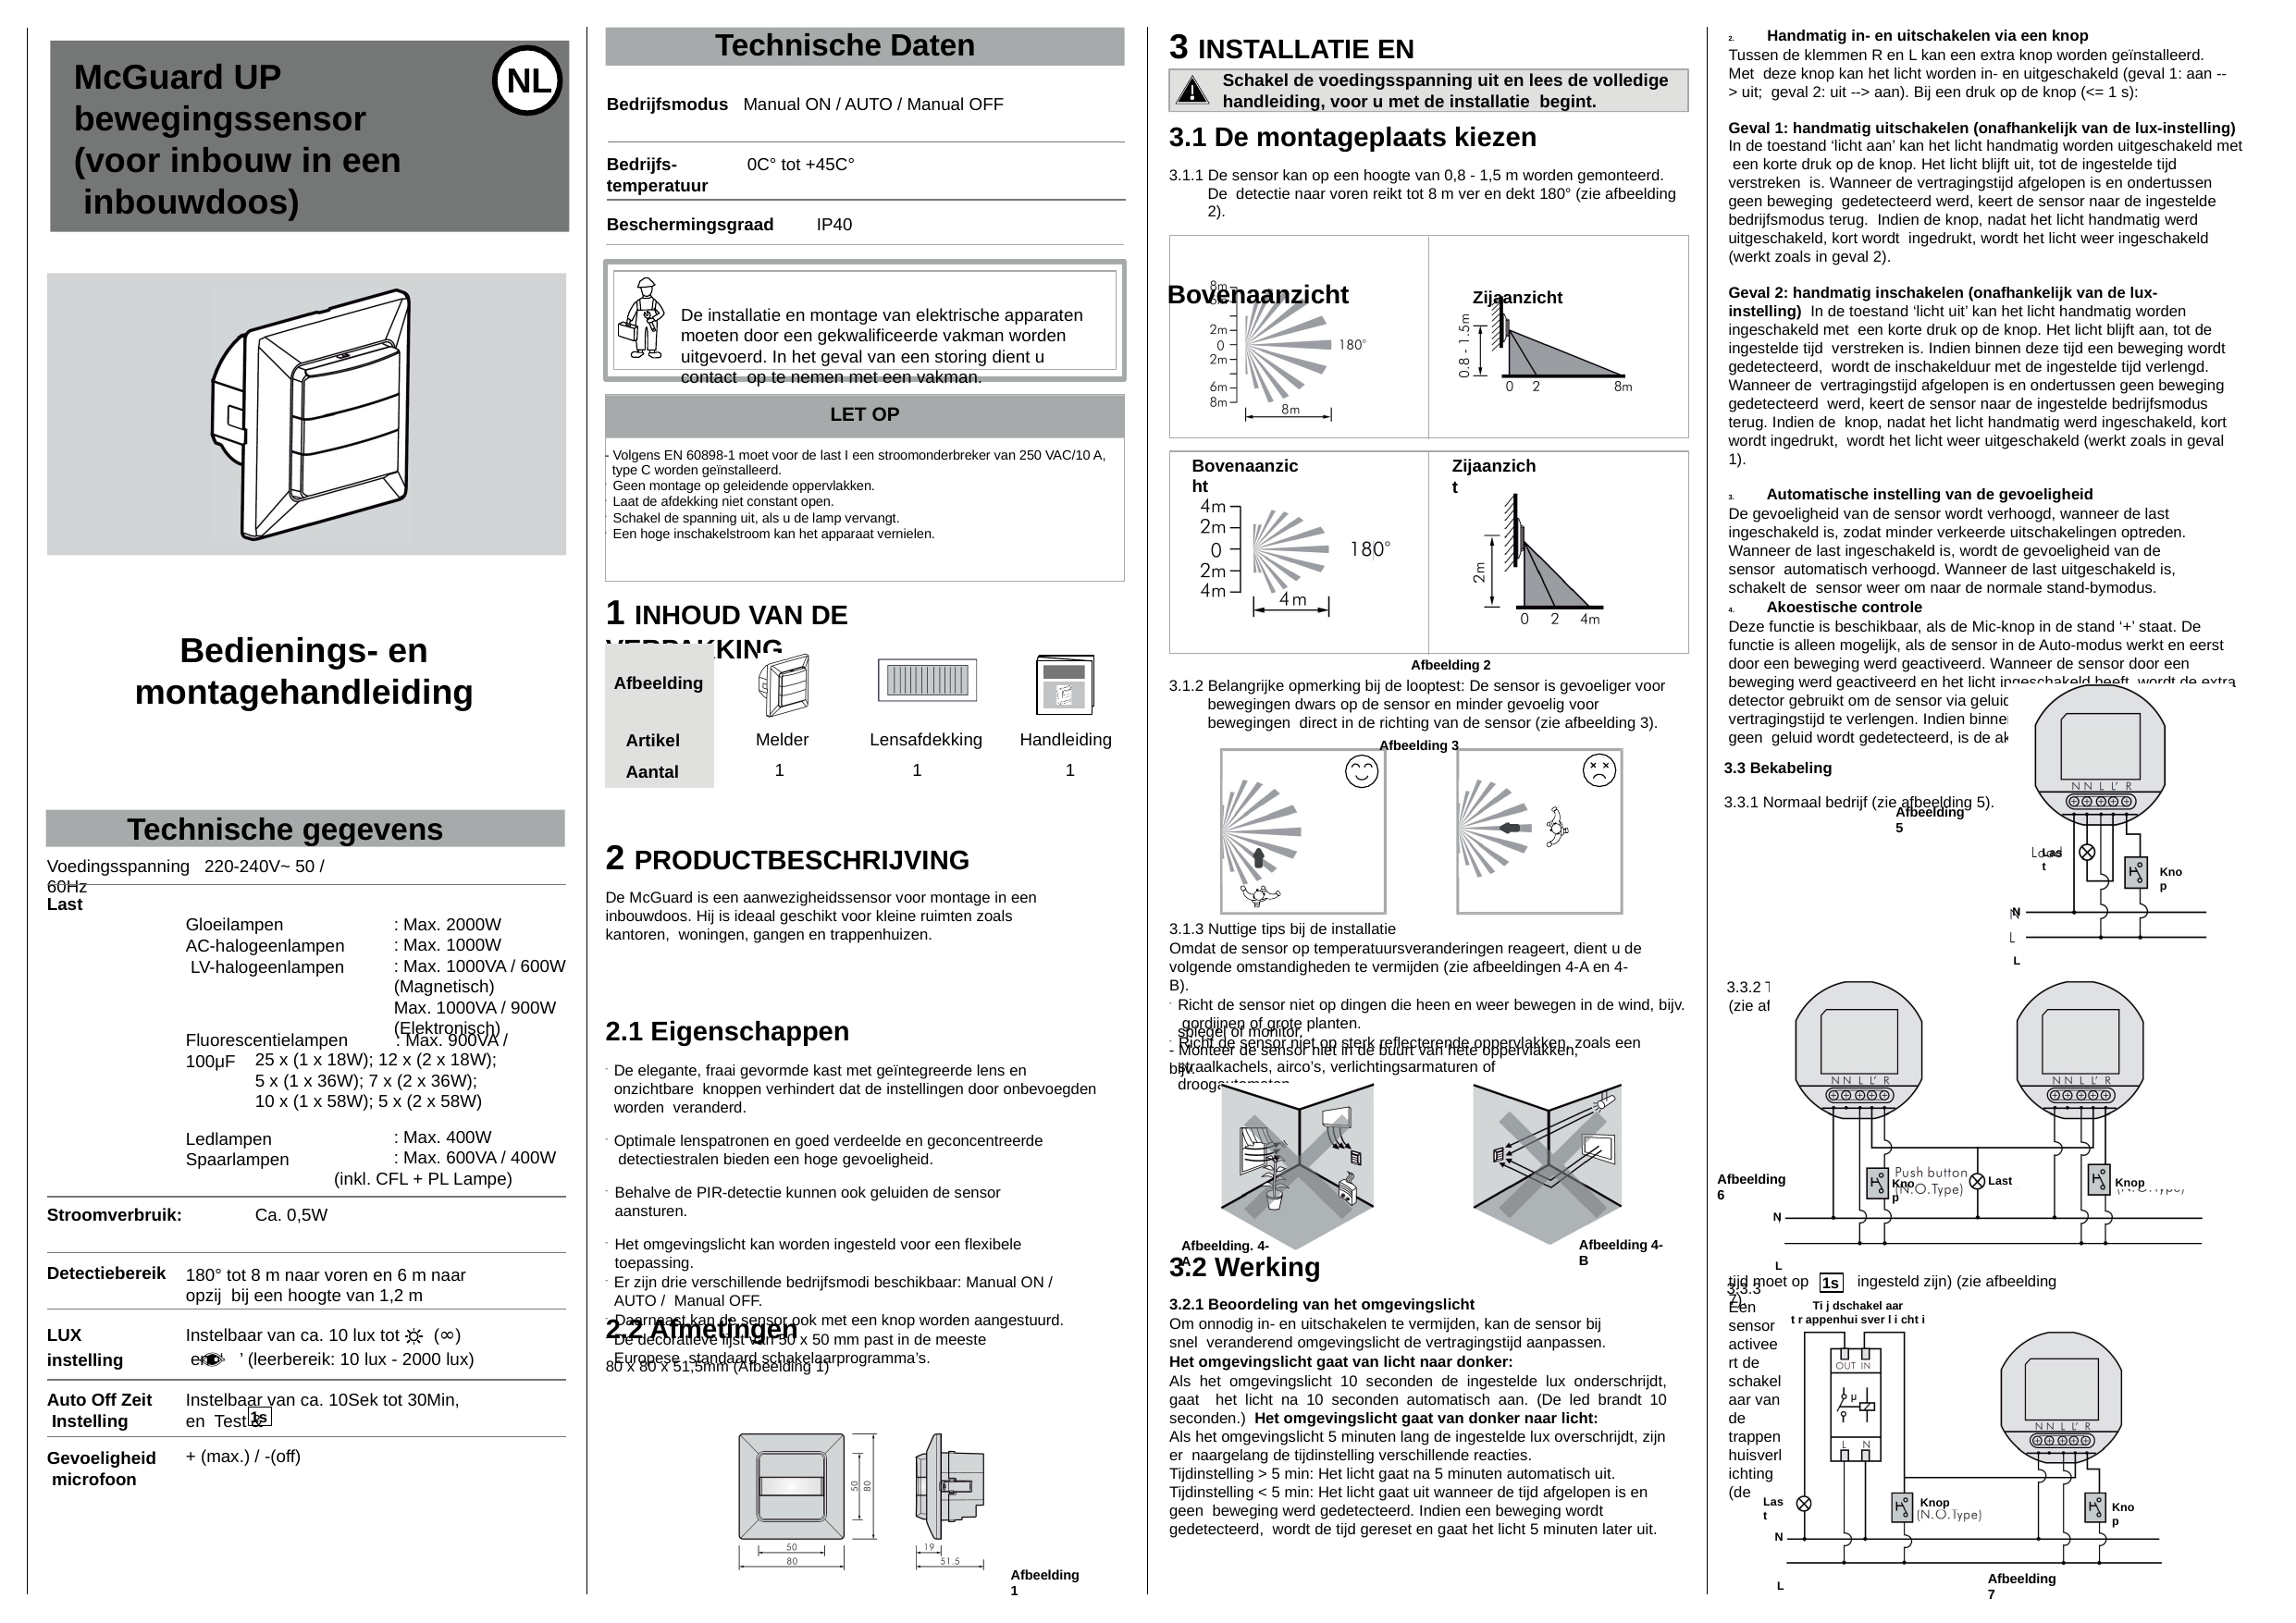

3 INSTALLATIE EN BEDRADING
Technische Daten
Handmatig in- en uitschakelen via een knop
Tussen de klemmen R en L kan een extra knop worden geïnstalleerd. Met deze knop kan het licht worden in- en uitgeschakeld (geval 1: aan --> uit; geval 2: uit --> aan). Bij een druk op de knop (<= 1 s):
Geval 1: handmatig uitschakelen (onafhankelijk van de lux-instelling) In de toestand ‘licht aan’ kan het licht handmatig worden uitgeschakeld met een korte druk op de knop. Het licht blijft uit, tot de ingestelde tijd verstreken is. Wanneer de vertragingstijd afgelopen is en ondertussen geen beweging gedetecteerd werd, keert de sensor naar de ingestelde bedrijfsmodus terug. Indien de knop, nadat het licht handmatig werd uitgeschakeld, kort wordt ingedrukt, wordt het licht weer ingeschakeld (werkt zoals in geval 2).
Geval 2: handmatig inschakelen (onafhankelijk van de lux-instelling) In de toestand ‘licht uit’ kan het licht handmatig worden ingeschakeld met een korte druk op de knop. Het licht blijft aan, tot de ingestelde tijd verstreken is. Indien binnen deze tijd een beweging wordt gedetecteerd, wordt de inschakelduur met de ingestelde tijd verlengd. Wanneer de vertragingstijd afgelopen is en ondertussen geen beweging gedetecteerd werd, keert de sensor naar de ingestelde bedrijfsmodus terug. Indien de knop, nadat het licht handmatig werd ingeschakeld, kort wordt ingedrukt, wordt het licht weer uitgeschakeld (werkt zoals in geval 1).
Automatische instelling van de gevoeligheid
De gevoeligheid van de sensor wordt verhoogd, wanneer de last ingeschakeld is, zodat minder verkeerde uitschakelingen optreden. Wanneer de last ingeschakeld is, wordt de gevoeligheid van de sensor automatisch verhoogd. Wanneer de last uitgeschakeld is, schakelt de sensor weer om naar de normale stand-bymodus.
Akoestische controle
Deze functie is beschikbaar, als de Mic-knop in de stand ‘+’ staat. De functie is alleen mogelijk, als de sensor in de Auto-modus werkt en eerst door een beweging werd geactiveerd. Wanneer de sensor door een beweging werd geactiveerd en het licht ingeschakeld heeft, wordt de extra detector gebruikt om de sensor via geluiden te activeren en zo de vertragingstijd te verlengen. Indien binnen 8 s na de eerste aansturing geen geluid wordt gedetecteerd, is de akoestische detector niet actief.
3.3 Bekabeling
3.3.1 Normaal bedrijf (zie afbeelding 5).
McGuard UP bewegingssensor (voor inbouw in een inbouwdoos)
NL
Schakel de voedingsspanning uit en lees de volledige
handleiding, voor u met de installatie begint.
Bedrijfsmodus Manual ON / AUTO / Manual OFF
Bedrijfs-	0C° tot +45C°
temperatuur
Beschermingsgraad	IP40
De installatie en montage van elektrische apparaten moeten door een gekwalificeerde vakman worden uitgevoerd. In het geval van een storing dient u contact op te nemen met een vakman.
3.1 De montageplaats kiezen
3.1.1 De sensor kan op een hoogte van 0,8 - 1,5 m worden gemonteerd. De detectie naar voren reikt tot 8 m ver en dekt 180° (zie afbeelding 2).
Bovenaanzicht	Zijaanzicht
LET OP
- Volgens EN 60898-1 moet voor de last I een stroomonderbreker van 250 VAC/10 A,
Bovenaanzicht
Zijaanzicht
type C worden geïnstalleerd.
Geen montage op geleidende oppervlakken.
Laat de afdekking niet constant open.
Schakel de spanning uit, als u de lamp vervangt.
Een hoge inschakelstroom kan het apparaat vernielen.
1 INHOUD VAN DE VERPAKKING
Bedienings- en montagehandleiding
| Afbeelding | | | |
| --- | --- | --- | --- |
| Artikel | Melder | Lensafdekking | Handleiding |
| Aantal | 1 | 1 | 1 |
Afbeelding 2
3.1.2 Belangrijke opmerking bij de looptest: De sensor is gevoeliger voor bewegingen dwars op de sensor en minder gevoelig voor bewegingen direct in de richting van de sensor (zie afbeelding 3).
Afbeelding 3
Afbeelding 5
Technische gegevens
2 PRODUCTBESCHRIJVING
De McGuard is een aanwezigheidssensor voor montage in een inbouwdoos. Hij is ideaal geschikt voor kleine ruimten zoals kantoren, woningen, gangen en trappenhuizen.
Last
Voedingsspanning 220-240V~ 50 / 60Hz
Knop
Last
N L
3.3.2 Twee sensoren schakelen een last (zie afbeelding 6).
Gloeilampen
AC-halogeenlampen LV-halogeenlampen
: Max. 2000W
: Max. 1000W
: Max. 1000VA / 600W
(Magnetisch)
Max. 1000VA / 900W
(Elektronisch)
3.1.3 Nuttige tips bij de installatie
Omdat de sensor op temperatuursveranderingen reageert, dient u de volgende omstandigheden te vermijden (zie afbeeldingen 4-A en 4-B).
Richt de sensor niet op dingen die heen en weer bewegen in de wind, bijv. gordijnen of grote planten.
Richt de sensor niet op sterk reflecterende oppervlakken, zoals een
2.1 Eigenschappen
De elegante, fraai gevormde kast met geïntegreerde lens en onzichtbare knoppen verhindert dat de instellingen door onbevoegden worden veranderd.
Optimale lenspatronen en goed verdeelde en geconcentreerde detectiestralen bieden een hoge gevoeligheid.
Behalve de PIR-detectie kunnen ook geluiden de sensor aansturen.
Het omgevingslicht kan worden ingesteld voor een flexibele toepassing.
Er zijn drie verschillende bedrijfsmodi beschikbaar: Manual ON / AUTO / Manual OFF.
Daarnaast kan de sensor ook met een knop worden aangestuurd.
De decoratieve lijst van 50 x 50 mm past in de meeste Europese standaard schakelaarprogramma’s.
spiegel of monitor.
- Monteer de sensor niet in de buurt van hete oppervlakken, bijv.
Fluorescentielampen	: Max. 900VA / 100μF
25 x (1 x 18W); 12 x (2 x 18W);
5 x (1 x 36W); 7 x (2 x 36W);
10 x (1 x 58W); 5 x (2 x 58W)
straalkachels, airco’s, verlichtingsarmaturen of droogautomaten.
: Max. 400W
: Max. 600VA / 400W
(inkl. CFL + PL Lampe)
Ledlampen Spaarlampen
Knop
Last
Afbeelding 6
Knop
N L
3.3.3 Een sensor activeert de schakelaar van de trappenhuisverlichting (de
Stroomverbruik:
Ca. 0,5W
Afbeelding 4-B
Afbeelding. 4-A
3.2 Werking
Detectiebereik
180° tot 8 m naar voren en 6 m naar opzij bij een hoogte van 1,2 m
tijd moet op	ingesteld zijn) (zie afbeelding 7).
1s
3.2.1 Beoordeling van het omgevingslicht
Om onnodig in- en uitschakelen te vermijden, kan de sensor bij snel veranderend omgevingslicht de vertragingstijd aanpassen.
Het omgevingslicht gaat van licht naar donker:
Als het omgevingslicht 10 seconden de ingestelde lux onderschrijdt, gaat het licht na 10 seconden automatisch aan. (De led brandt 10 seconden.) Het omgevingslicht gaat van donker naar licht:
Als het omgevingslicht 5 minuten lang de ingestelde lux overschrijdt, zijn er naargelang de tijdinstelling verschillende reacties.
Tijdinstelling > 5 min: Het licht gaat na 5 minuten automatisch uit. Tijdinstelling < 5 min: Het licht gaat uit wanneer de tijd afgelopen is en geen beweging werd gedetecteerd. Indien een beweging wordt gedetecteerd, wordt de tijd gereset en gaat het licht 5 minuten later uit.
Ti j dschakel aar
t r appenhui sver l i cht i ng
2.2 Afmetingen
80 x 80 x 51,5mm (Afbeelding 1)
Instelbaar van ca. 10 lux tot	(∞) en ‘	’ (leerbereik: 10 lux - 2000 lux)
LUX
instelling
Auto Off Zeit Instelling
Instelbaar van ca. 10Sek tot 30Min, en Test &
1s
+ (max.) / -(off)
Gevoeligheid microfoon
Knop
Last
Knop
N L
Afbeelding 1
Afbeelding 7